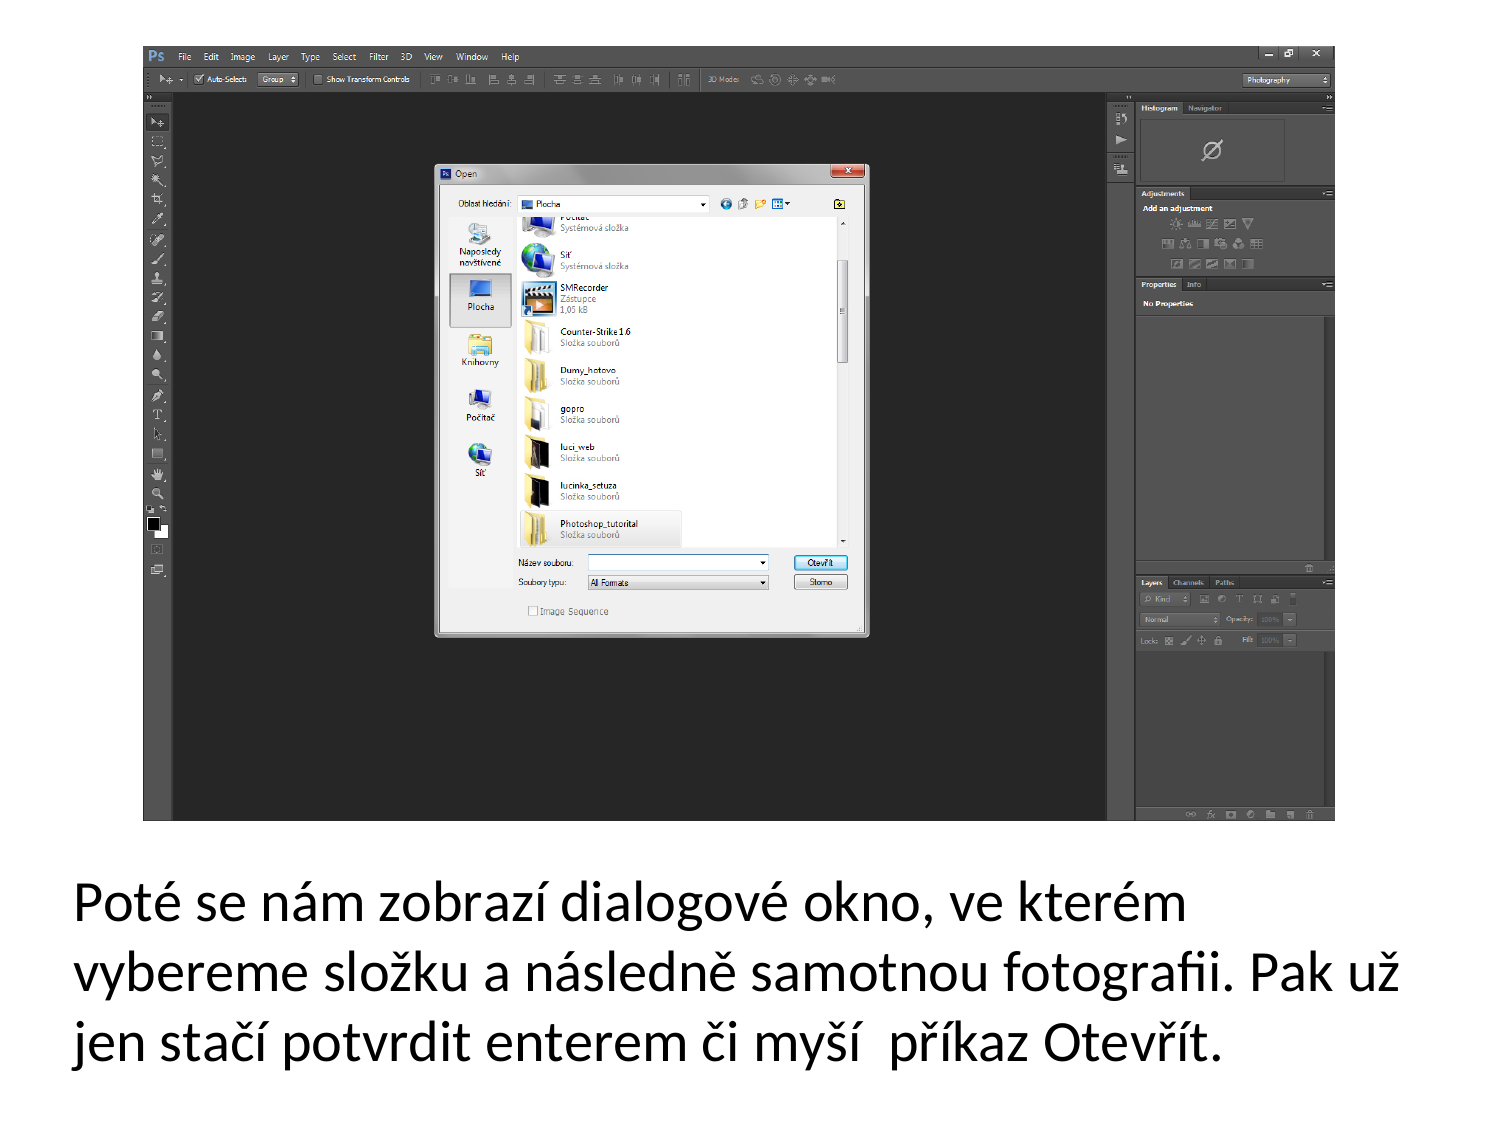

Poté se nám zobrazí dialogové okno, ve kterém vybereme složku a následně samotnou fotografii. Pak už jen stačí potvrdit enterem či myší příkaz Otevřít.